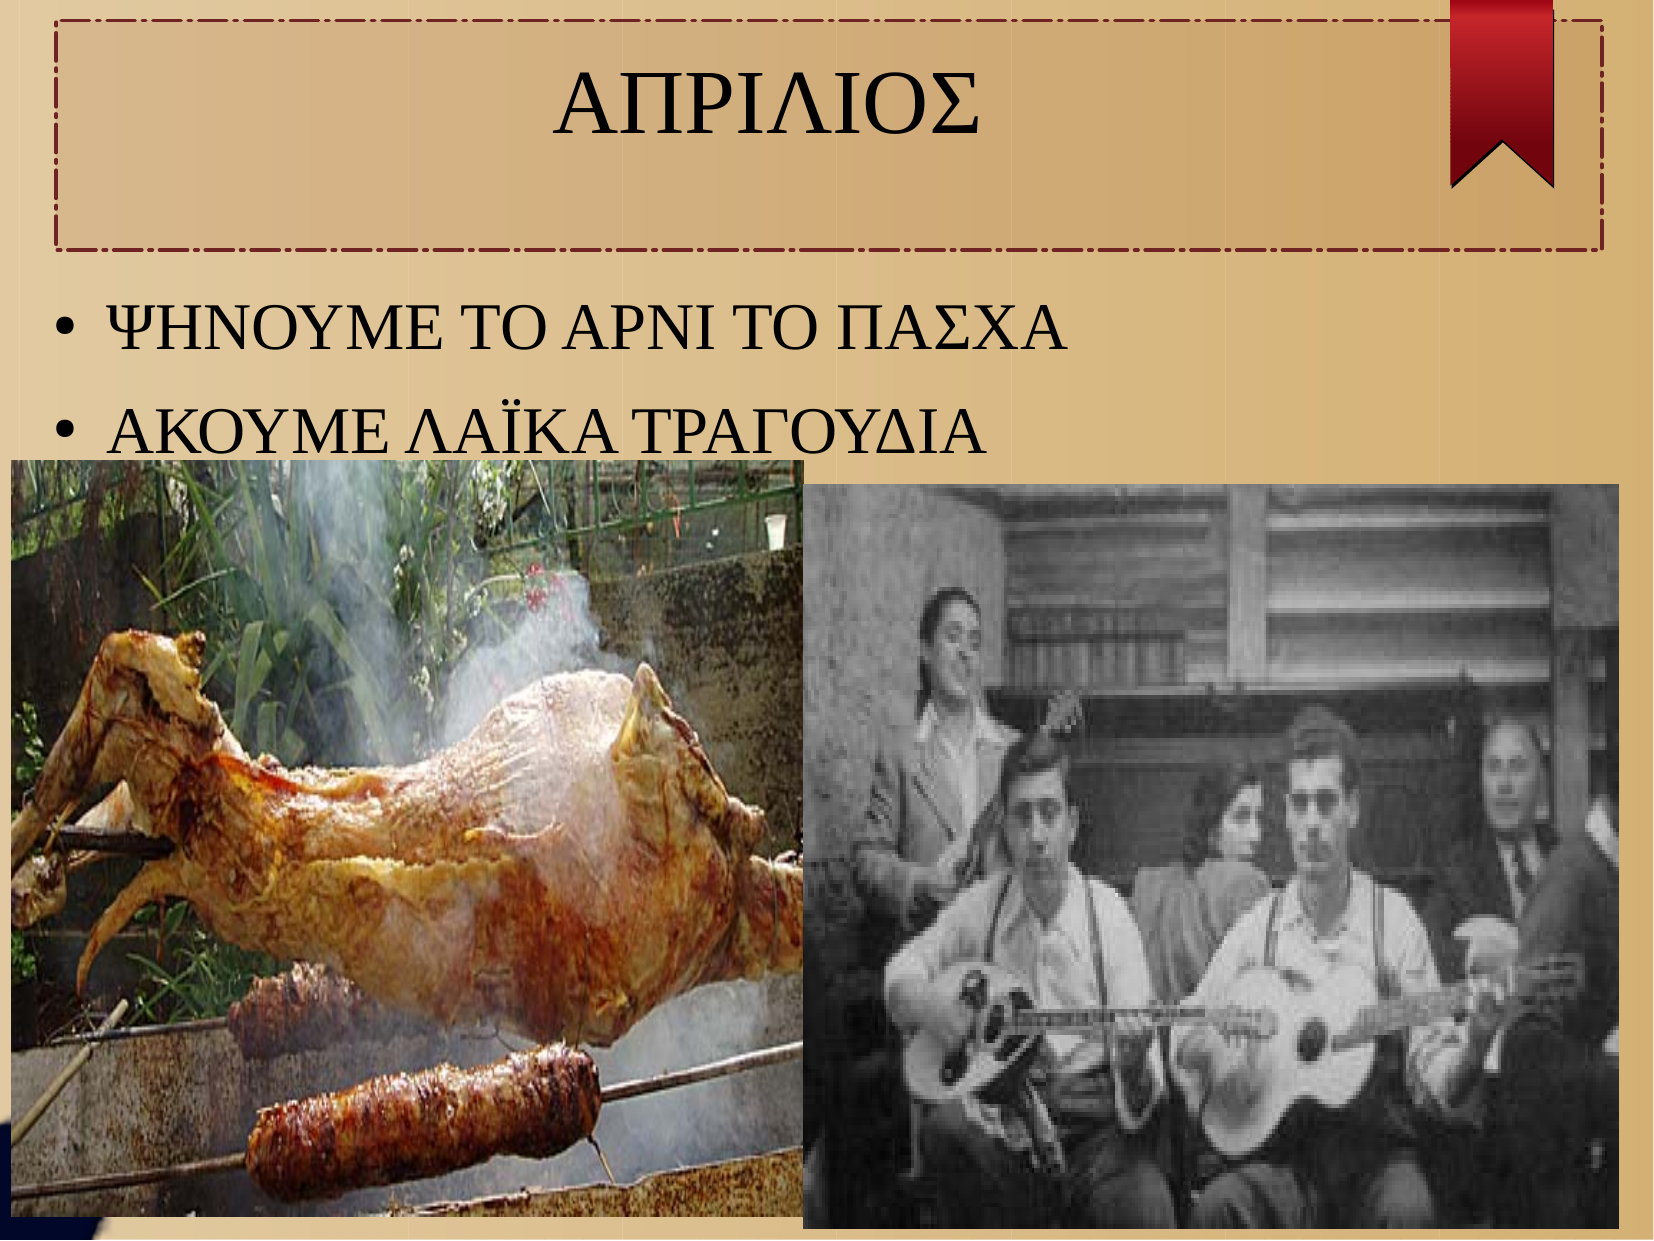

# ΑΠΡΙΛΙΟΣ
ΨΗΝΟΥΜΕ ΤΟ ΑΡΝΙ ΤΟ ΠΑΣΧΑ
ΑΚΟΥΜΕ ΛΑΪΚΑ ΤΡΑΓΟΥΔΙΑ